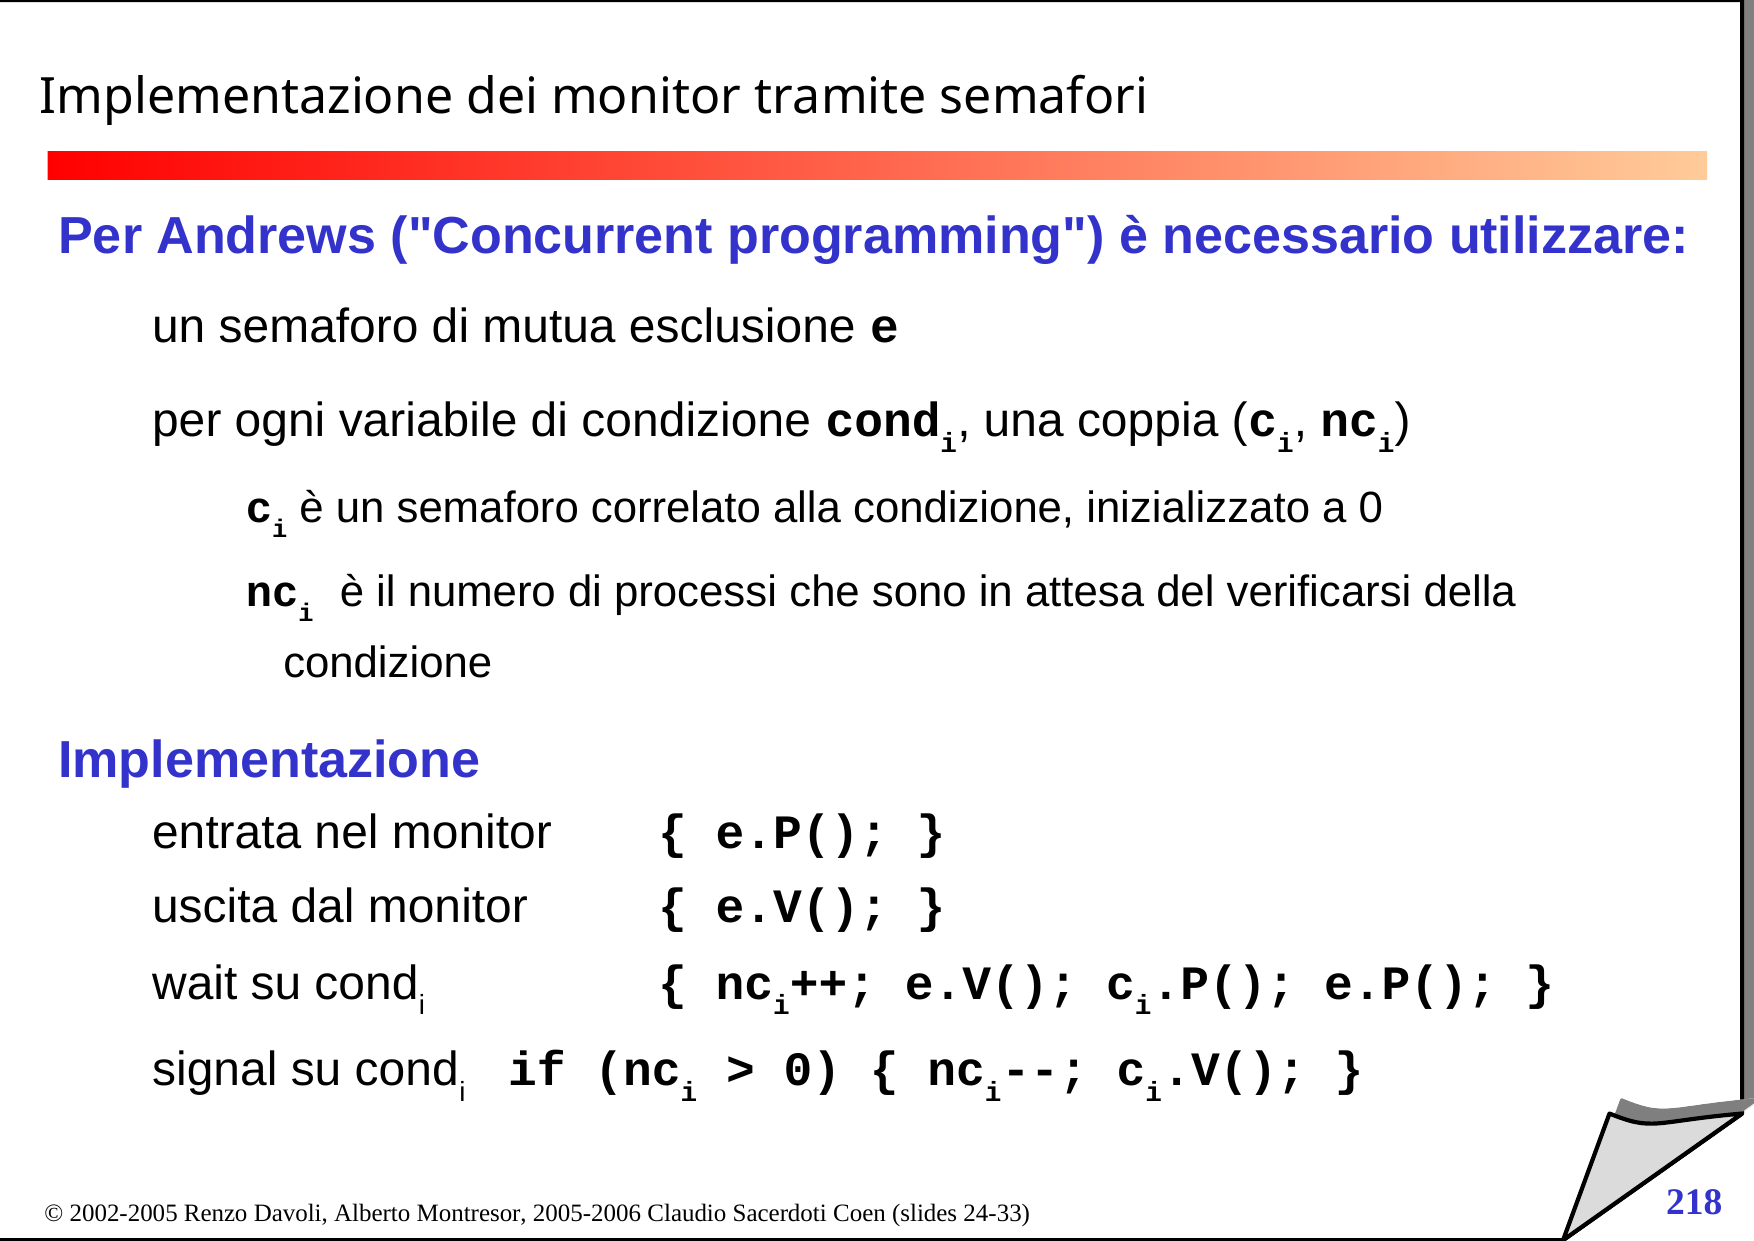

# Implementazione dei monitor tramite semafori
Per Andrews ("Concurrent programming") è necessario utilizzare:
un semaforo di mutua esclusione e
per ogni variabile di condizione condi, una coppia (ci, nci)
ci è un semaforo correlato alla condizione, inizializzato a 0
nci è il numero di processi che sono in attesa del verificarsi della condizione
Implementazione
entrata nel monitor	{ e.P(); }
uscita dal monitor	{ e.V(); }
wait su condi		{ nci++; e.V(); ci.P(); e.P(); }
signal su condi	if (nci > 0) { nci--; ci.V(); }